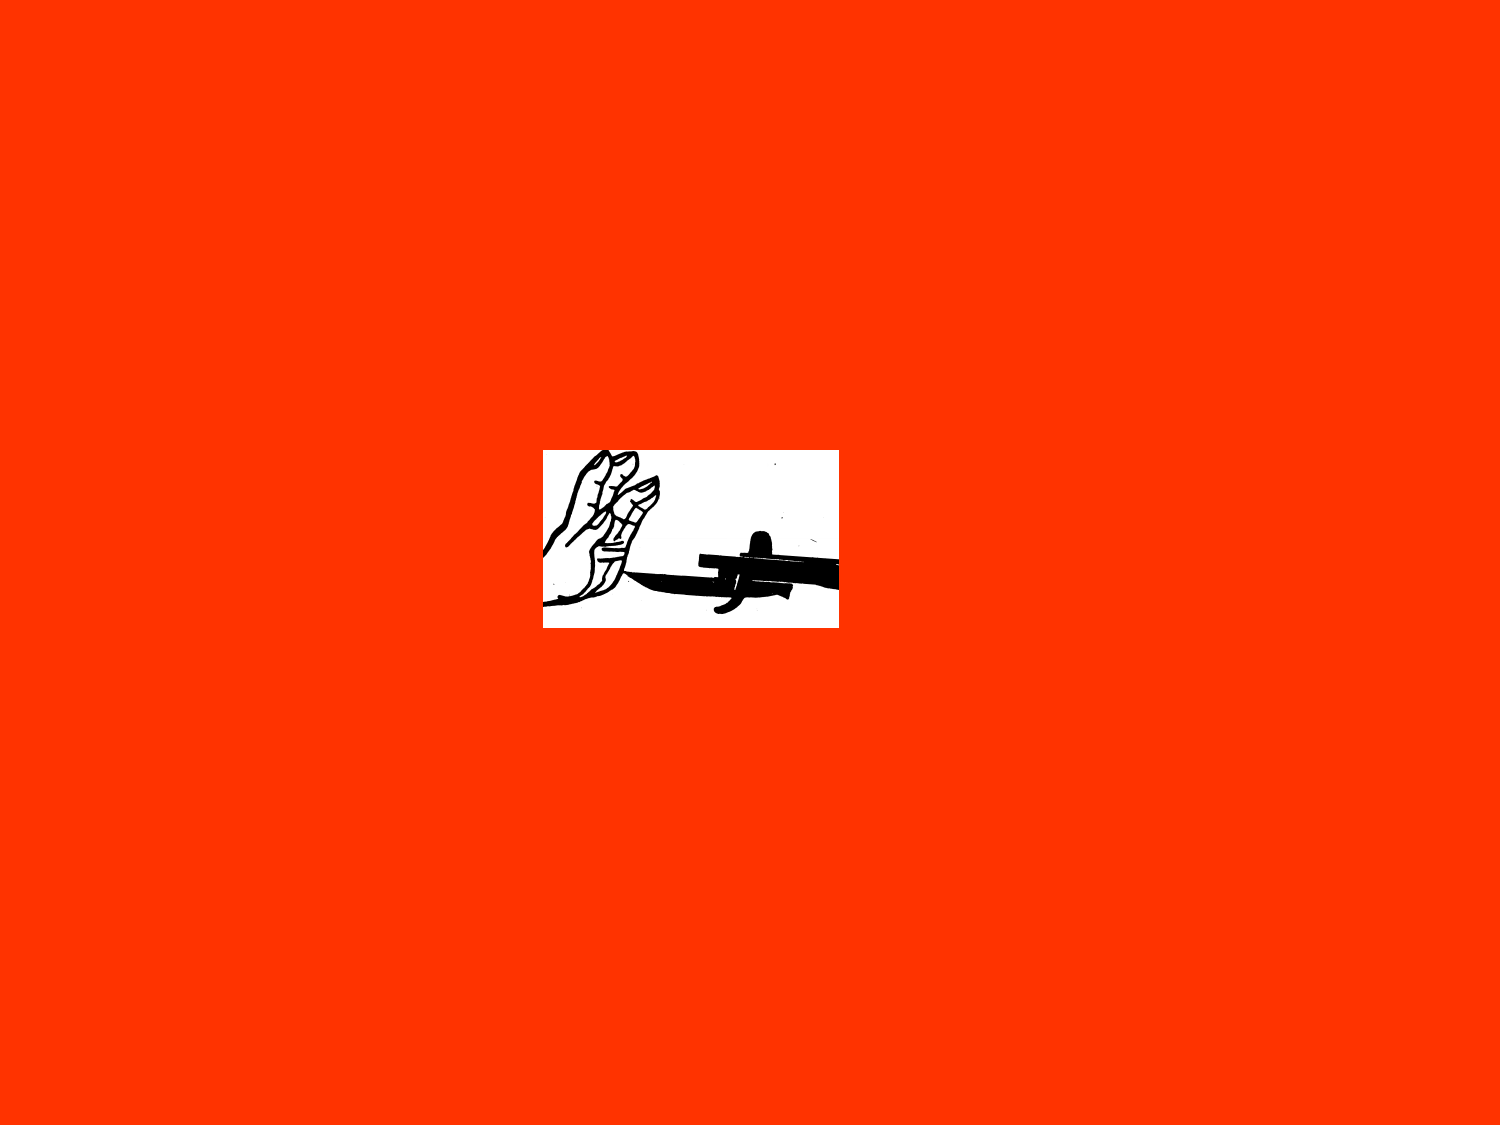

Bedürfnisse
Ziele
Fähigkeiten
Wünsche
Familie
Gefühle
Gewissen
Freunde
Interessen
Werte
Eltern
eigene Grenzen
Gewohnheiten
Standpunkte usw.
Bedürfnisse
Ziele
Fähigkeiten
Wünsche
Familie
Gefühle
Gewissen
Freunde
Interessen
eigene Grenzen
Werte
Eltern
Gewohnheiten
Standpunkte usw.
Satyagraha
Gemeinsamkeiten
... „Menschlichkeit!“ „Freiheit!“ „Gerechtigkeit!“ u. a.
Mangel daran ist Misstand - abbauen ist im Interesse aller, also gemeinsam!